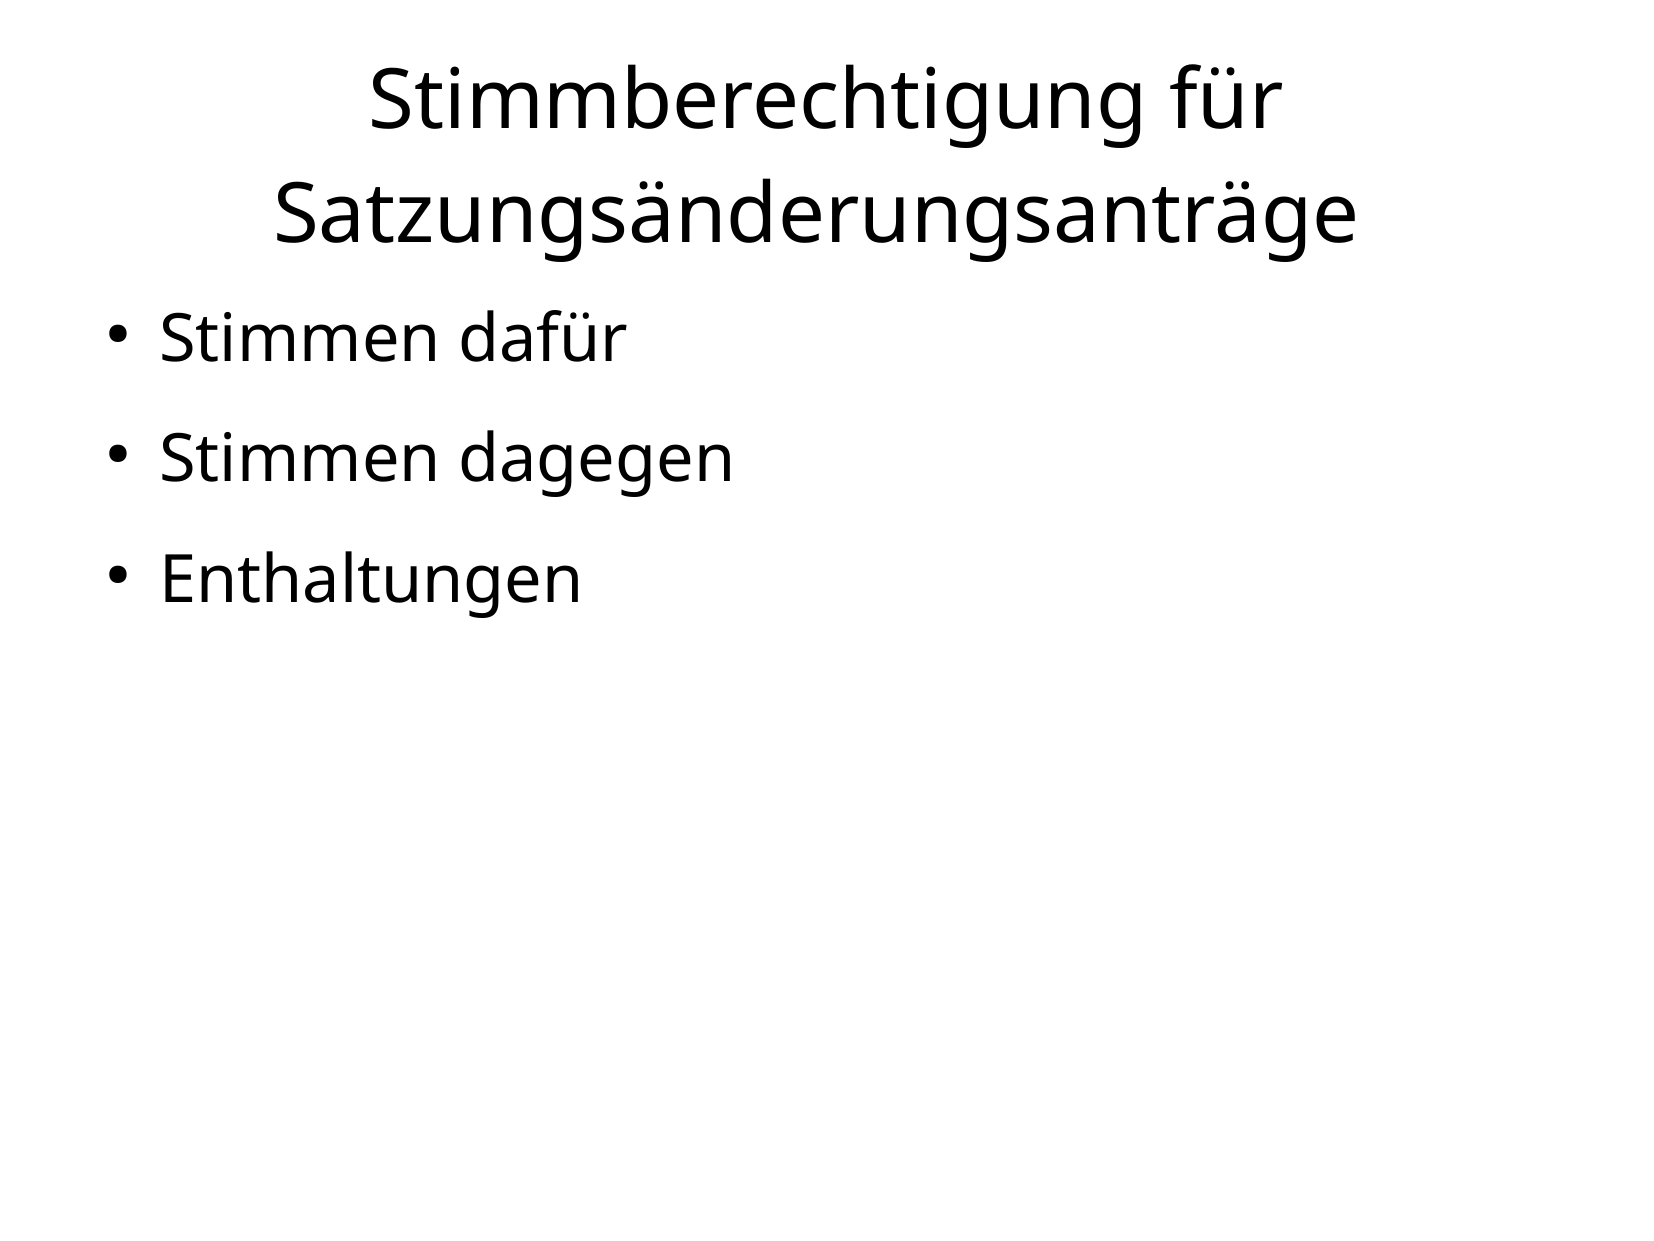

# Stimmberechtigung für Satzungsänderungsanträge
Stimmen dafür
Stimmen dagegen
Enthaltungen